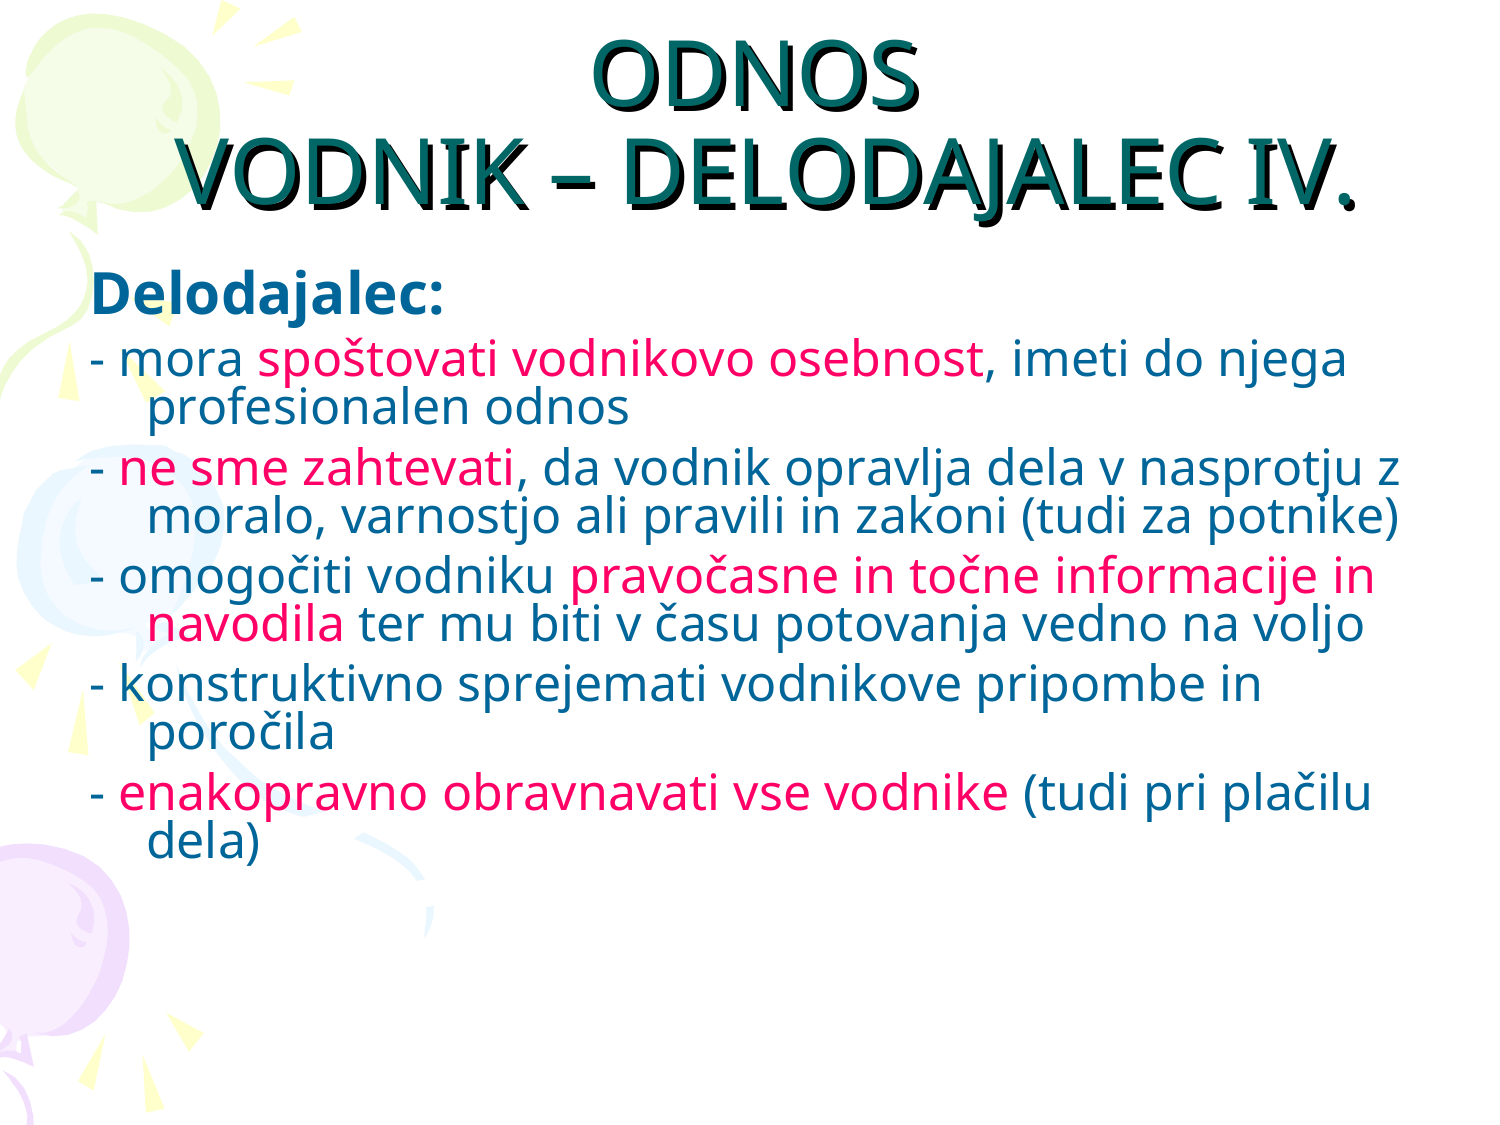

# ODNOS VODNIK – DELODAJALEC IV.
Delodajalec:
- mora spoštovati vodnikovo osebnost, imeti do njega profesionalen odnos
- ne sme zahtevati, da vodnik opravlja dela v nasprotju z moralo, varnostjo ali pravili in zakoni (tudi za potnike)
- omogočiti vodniku pravočasne in točne informacije in navodila ter mu biti v času potovanja vedno na voljo
- konstruktivno sprejemati vodnikove pripombe in poročila
- enakopravno obravnavati vse vodnike (tudi pri plačilu dela)